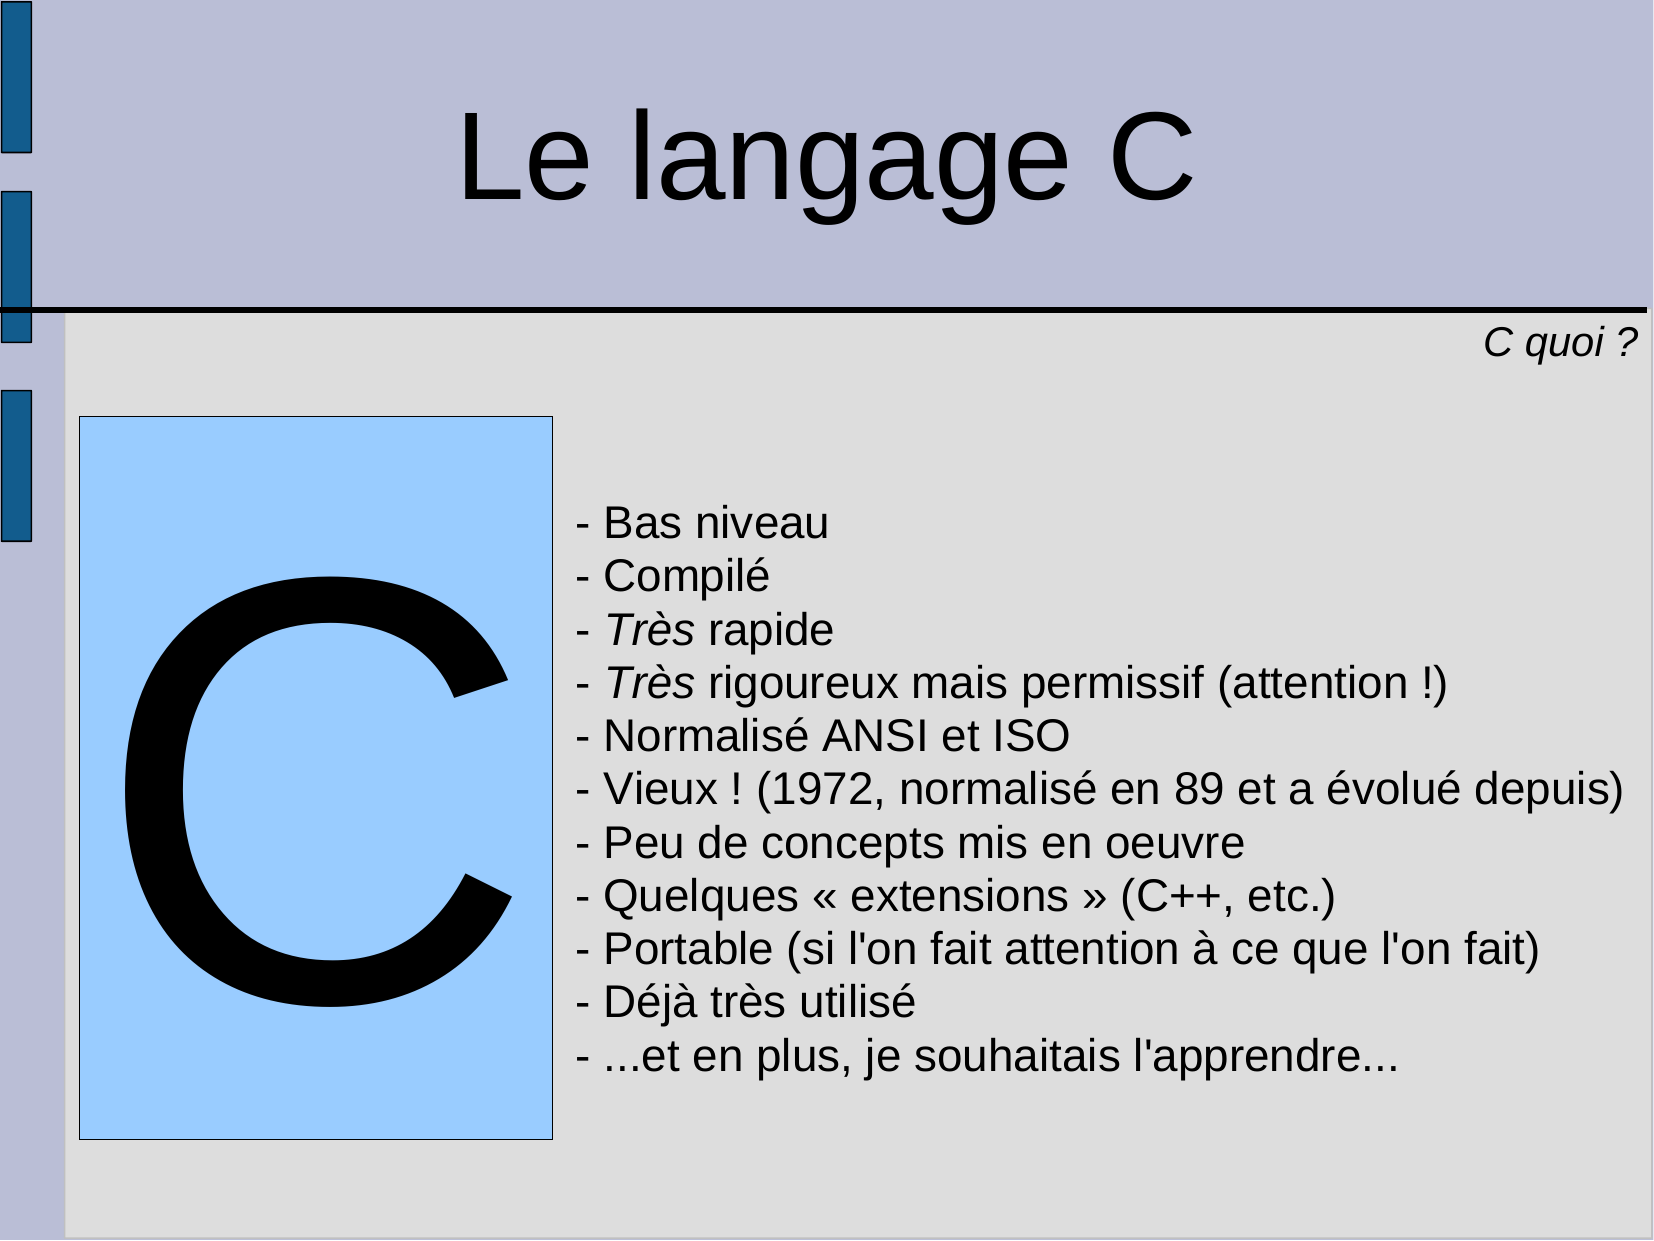

Le langage C
C quoi ?
C
- Bas niveau
- Compilé
- Très rapide
- Très rigoureux mais permissif (attention !)
- Normalisé ANSI et ISO
- Vieux ! (1972, normalisé en 89 et a évolué depuis)
- Peu de concepts mis en oeuvre
- Quelques « extensions » (C++, etc.)
- Portable (si l'on fait attention à ce que l'on fait)
- Déjà très utilisé
- ...et en plus, je souhaitais l'apprendre...